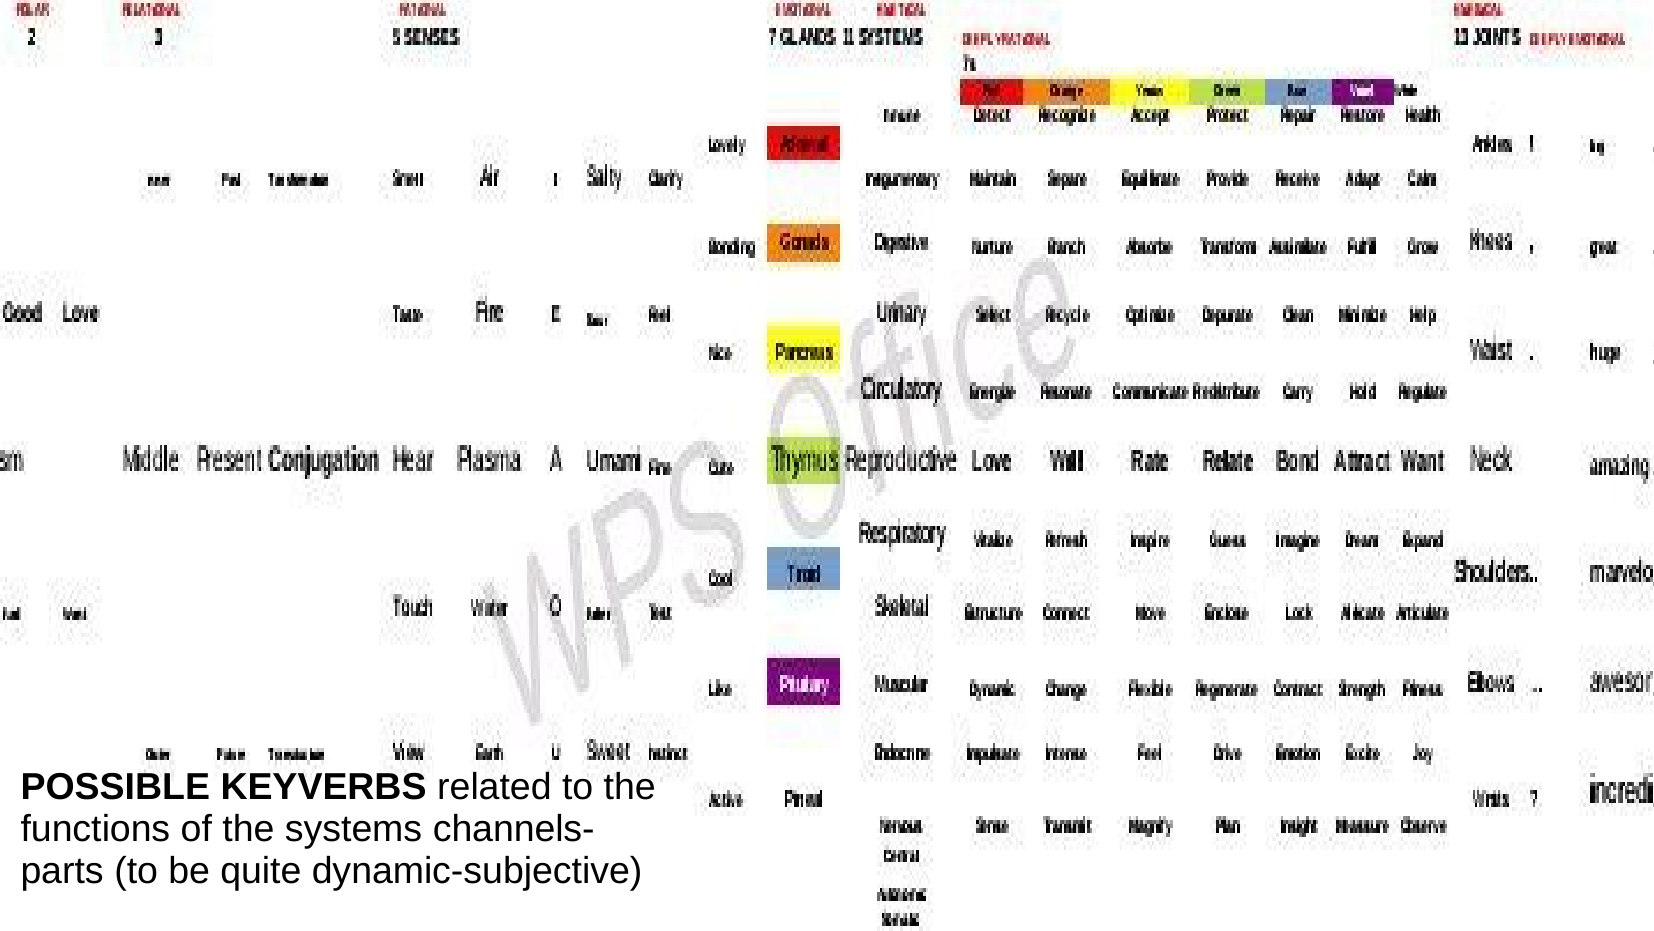

POSSIBLE KEYVERBS related to the functions of the systems channels-parts (to be quite dynamic-subjective)